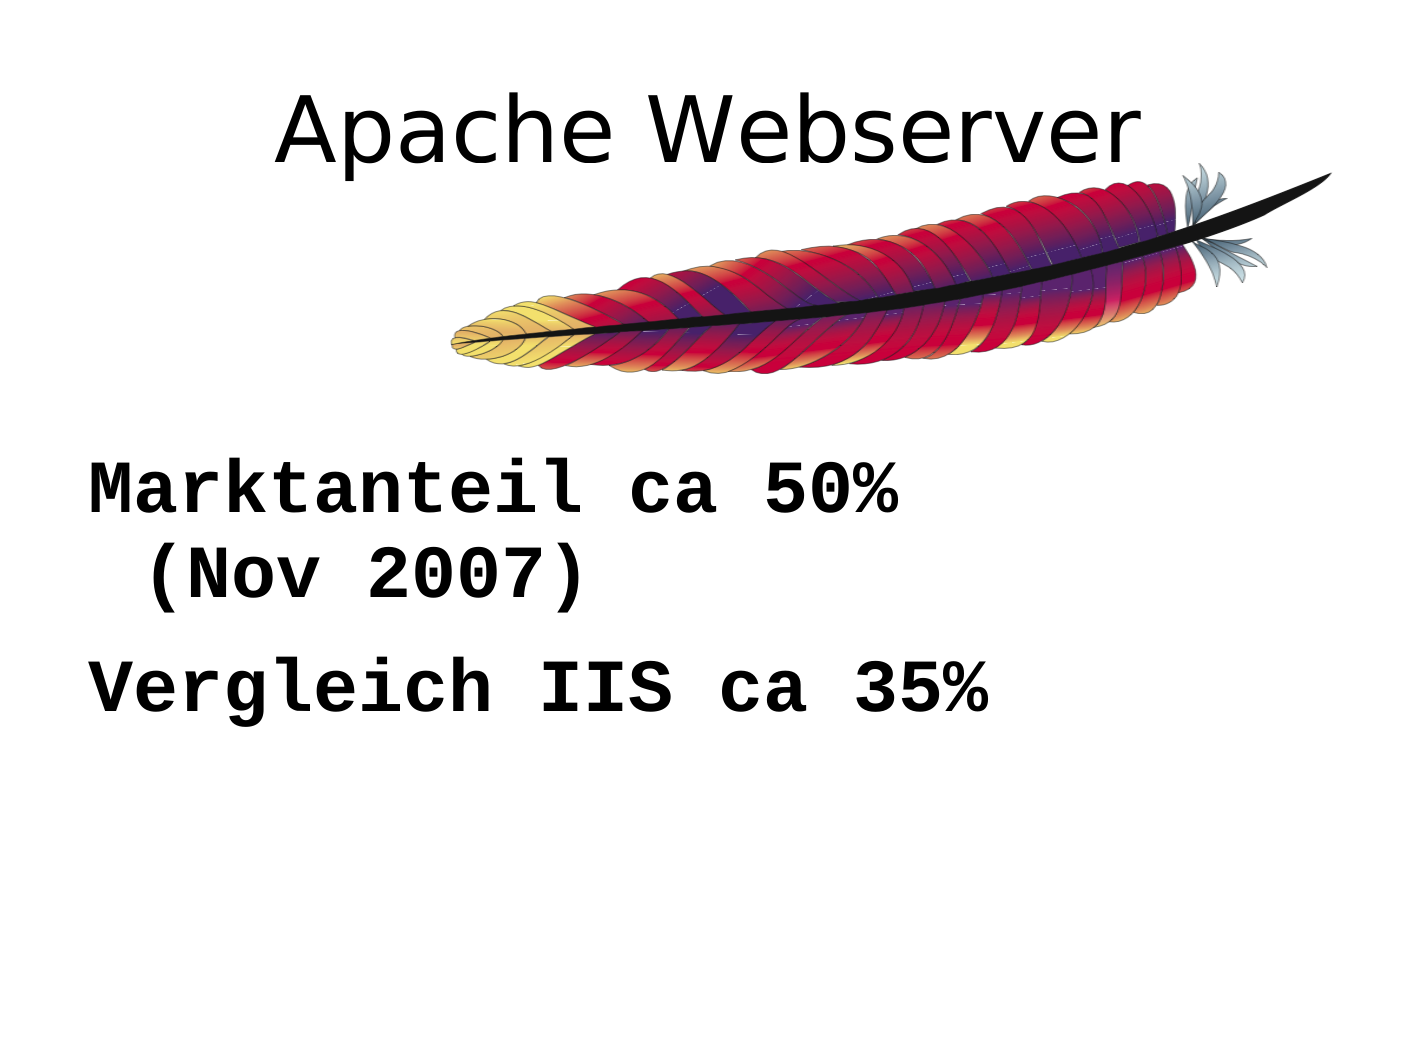

# Apache Webserver
Marktanteil ca 50%
(Nov 2007)
Vergleich IIS ca 35%